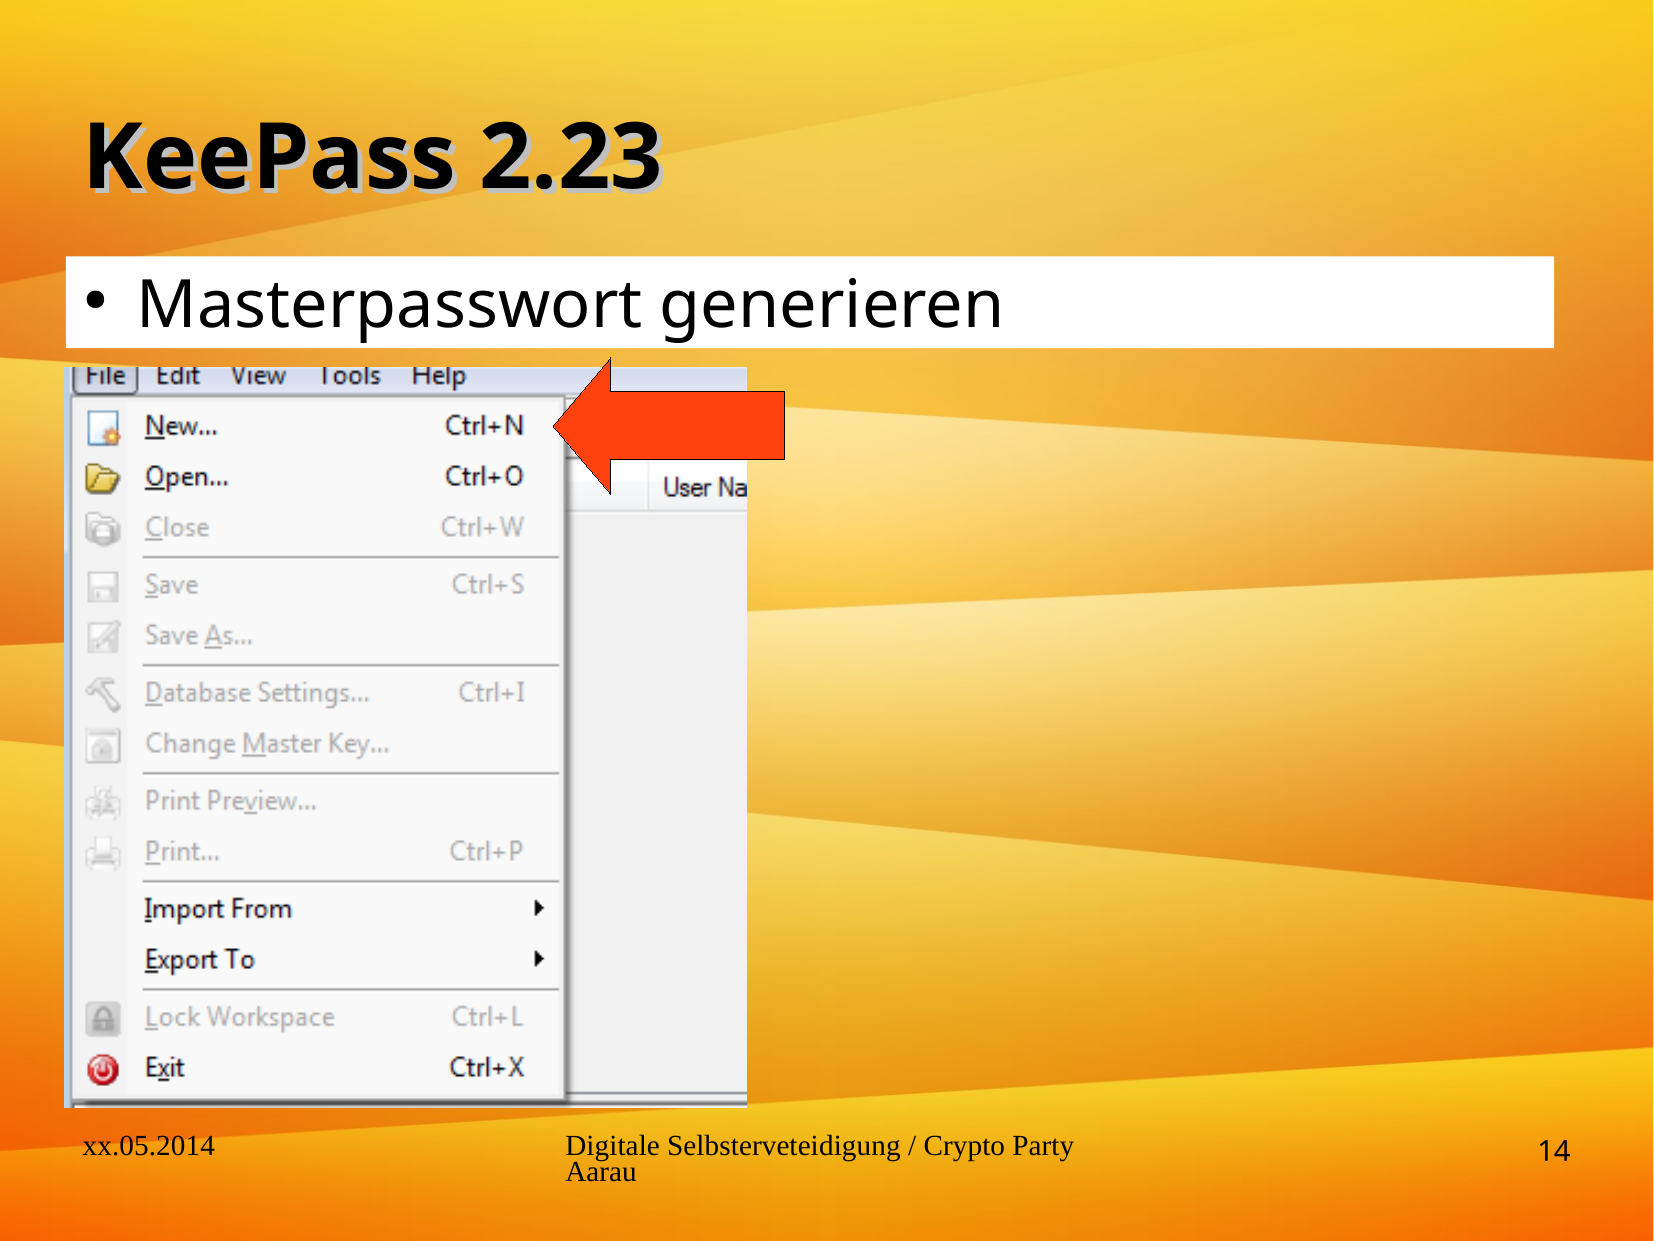

# KeePass 2.23
Masterpasswort generieren
xx.05.2014
Digitale Selbsterveteidigung / Crypto Party Aarau
14